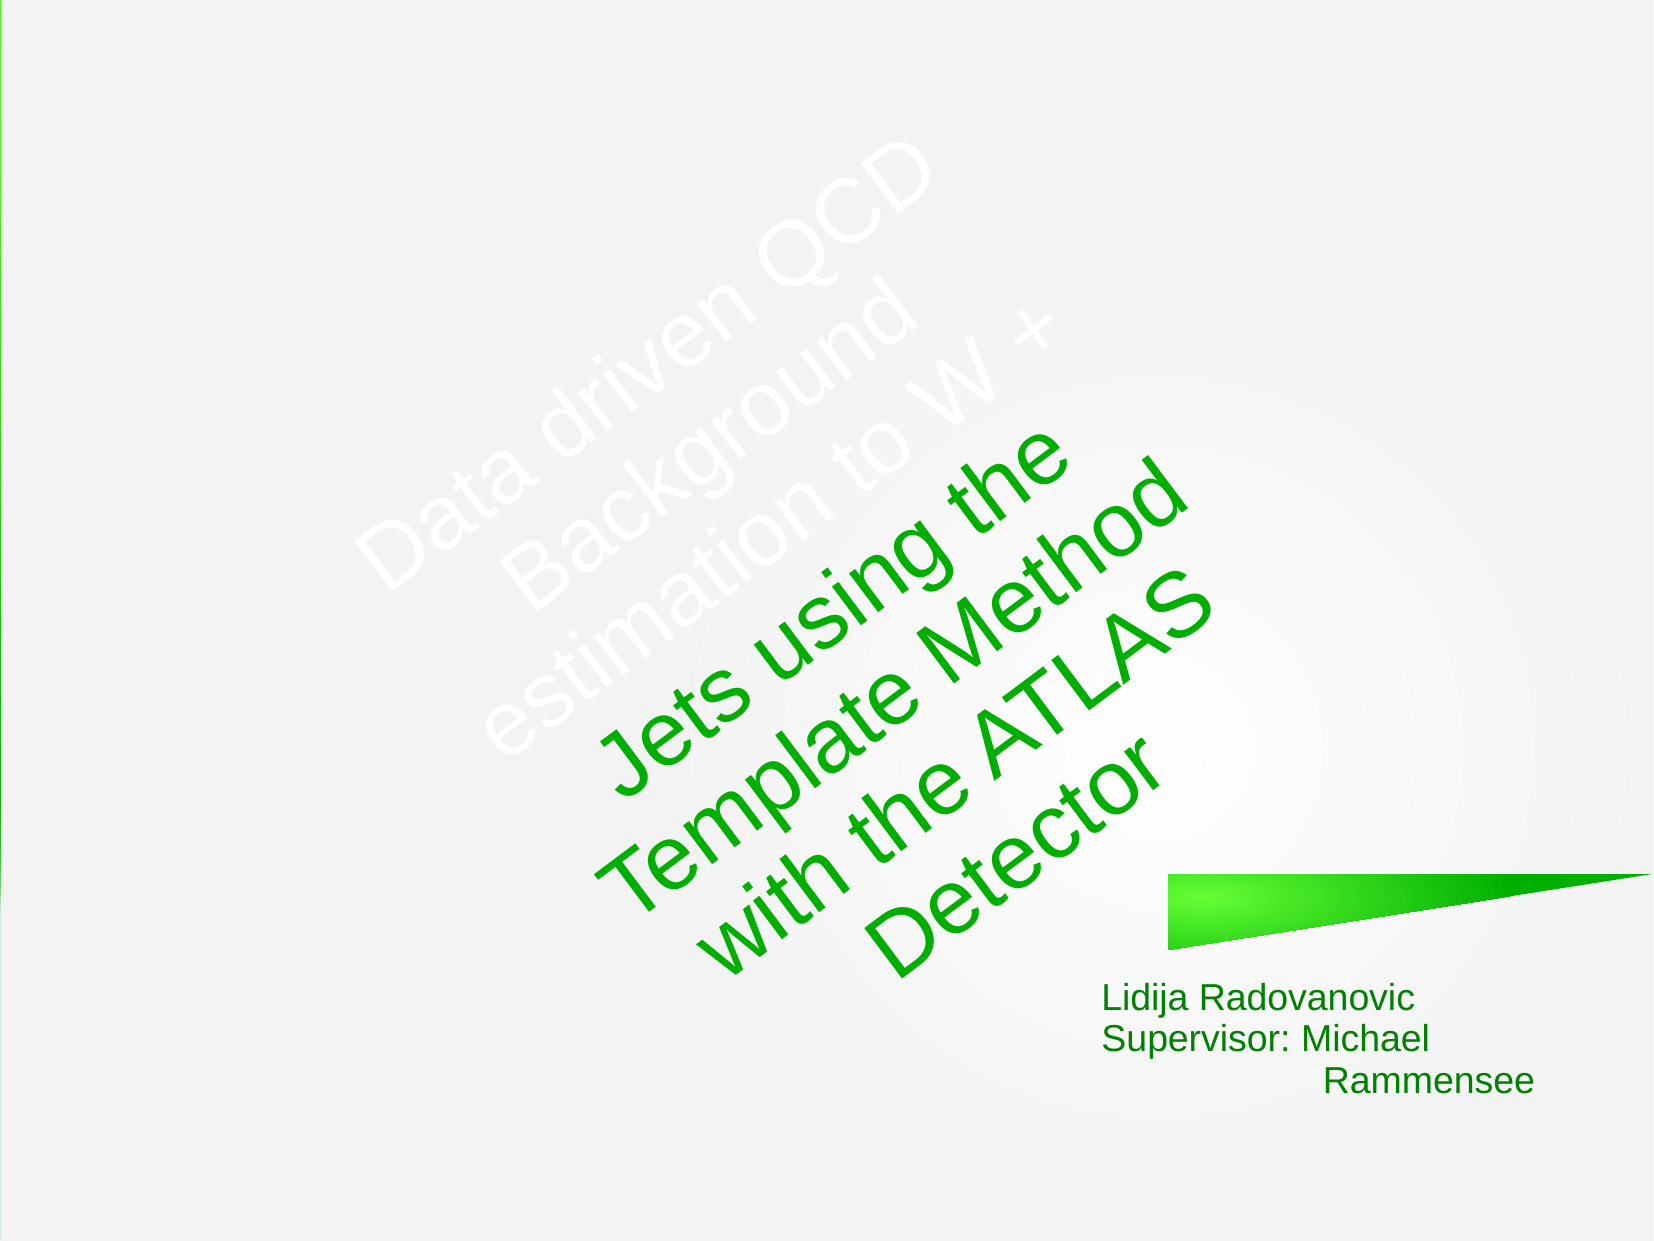

# Data driven QCD Background estimation to W + Jets using the Template Method with the ATLAS Detector
Lidija Radovanovic
Supervisor: Michael
			Rammensee